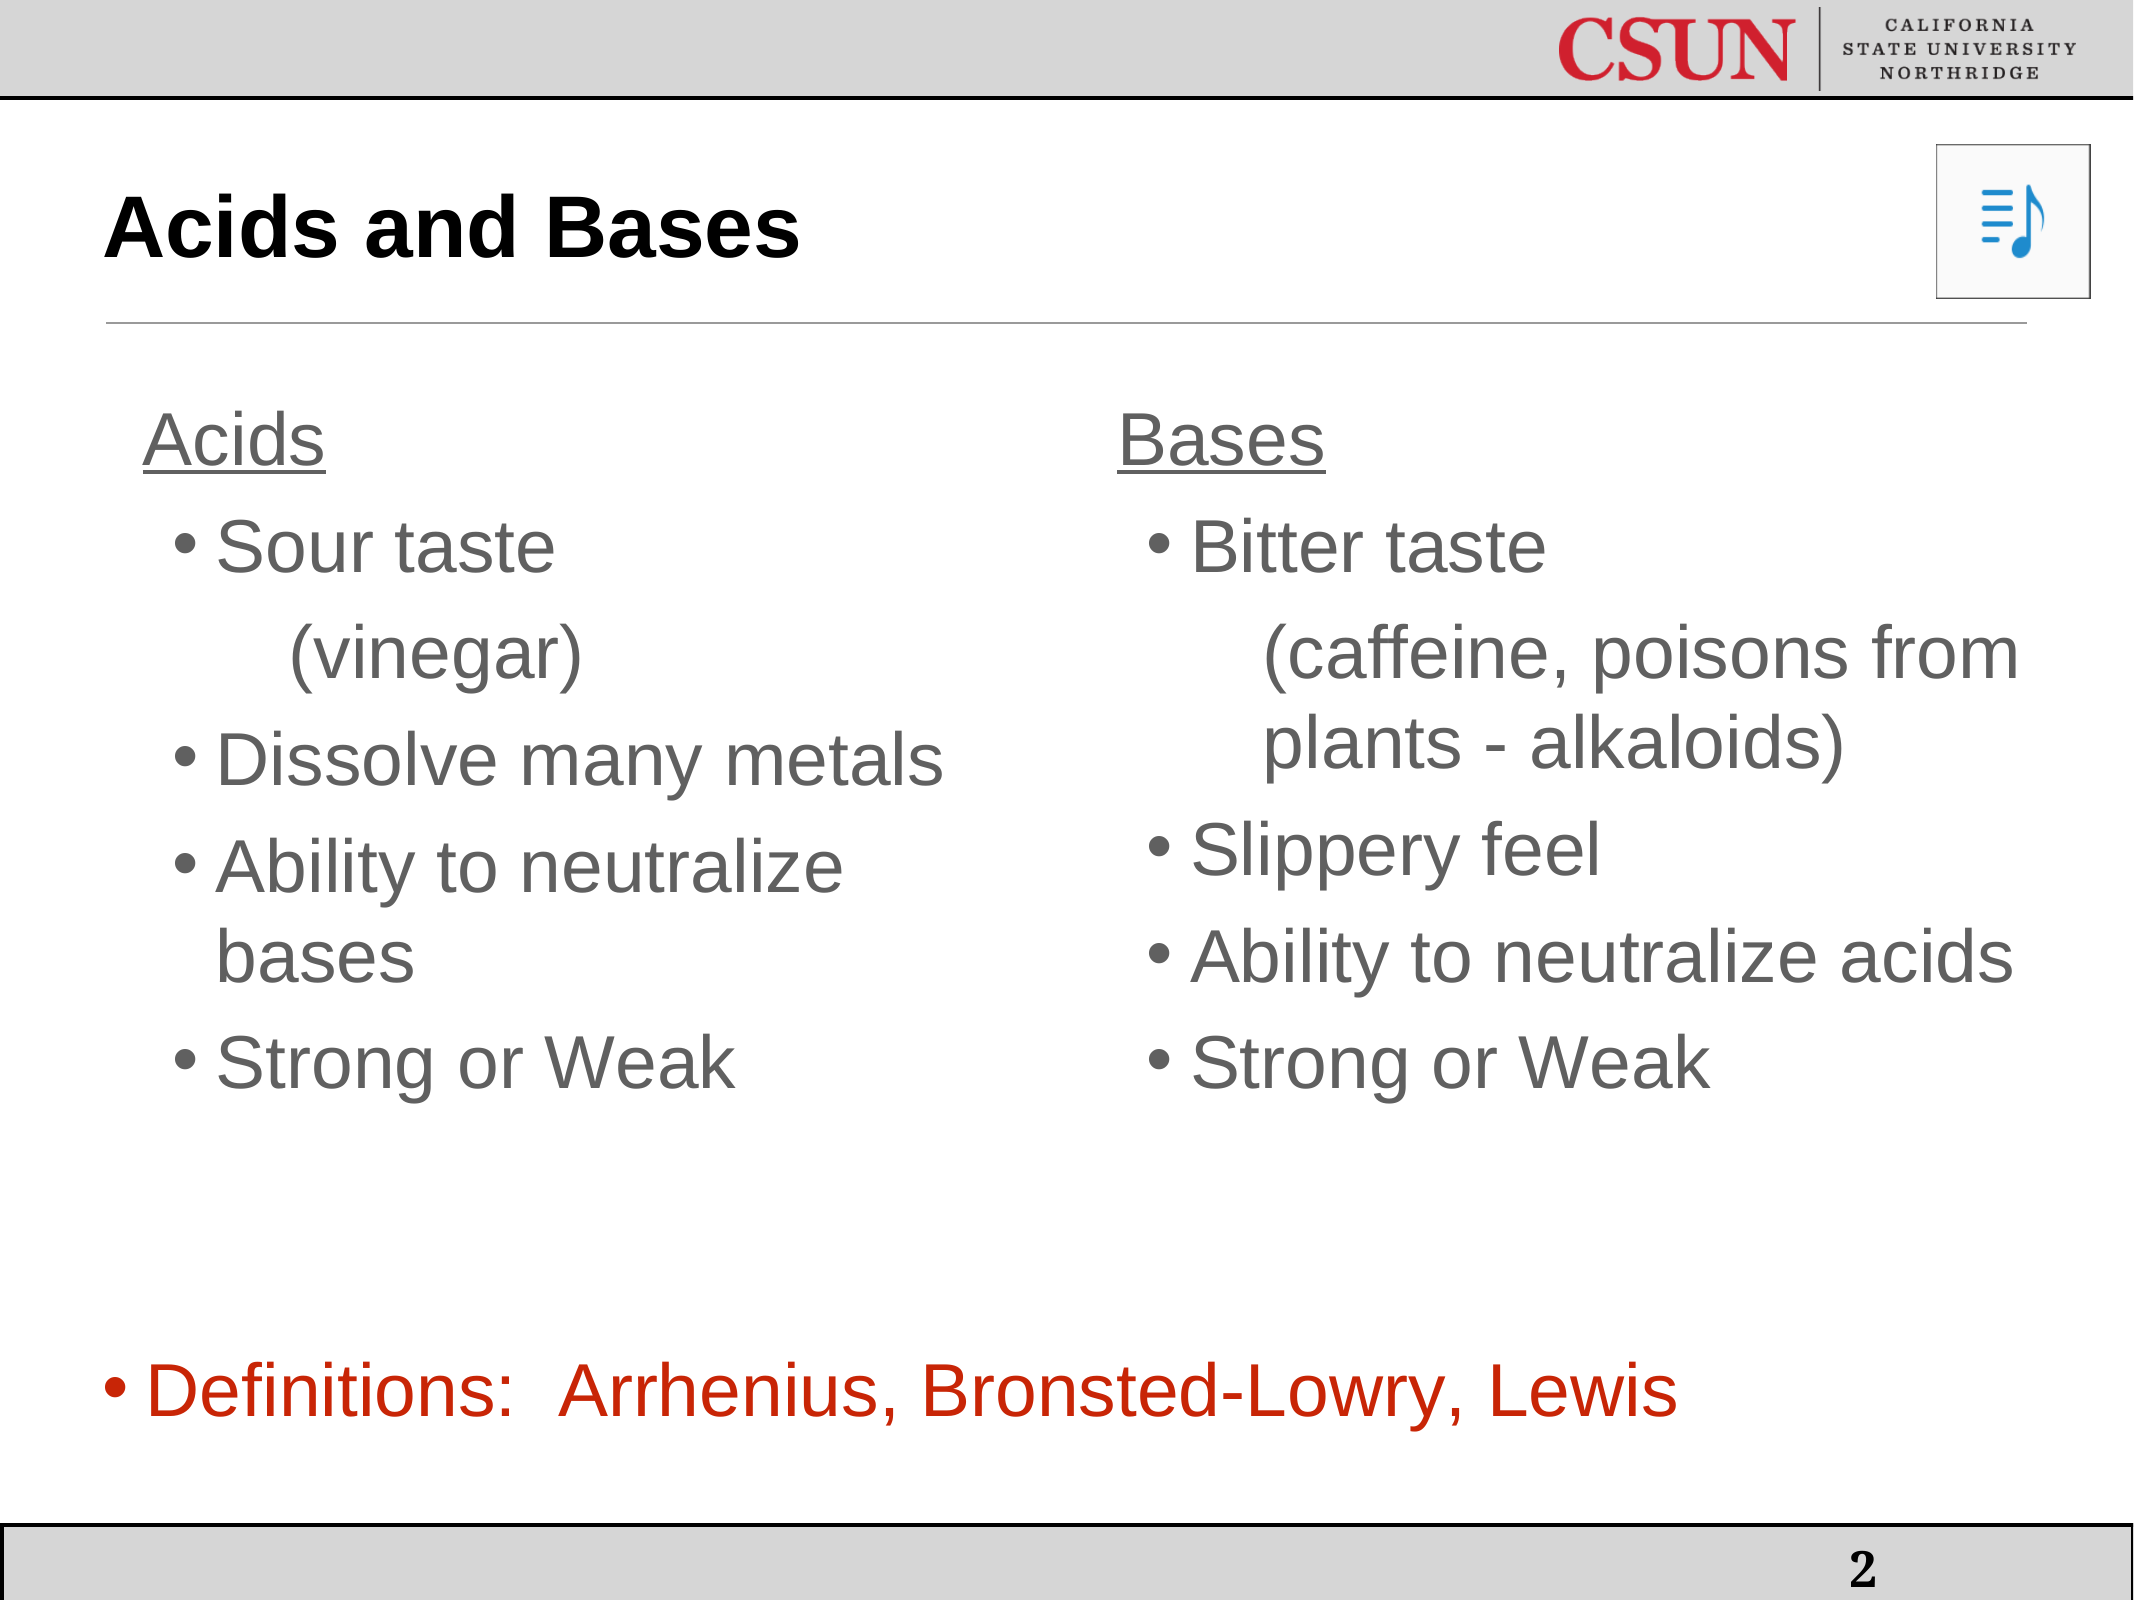

# Acids and Bases
Acids
Sour taste
(vinegar)
Dissolve many metals
Ability to neutralize bases
Strong or Weak
Bases
Bitter taste
(caffeine, poisons from plants - alkaloids)
Slippery feel
Ability to neutralize acids
Strong or Weak
Definitions: Arrhenius, Bronsted-Lowry, Lewis
2